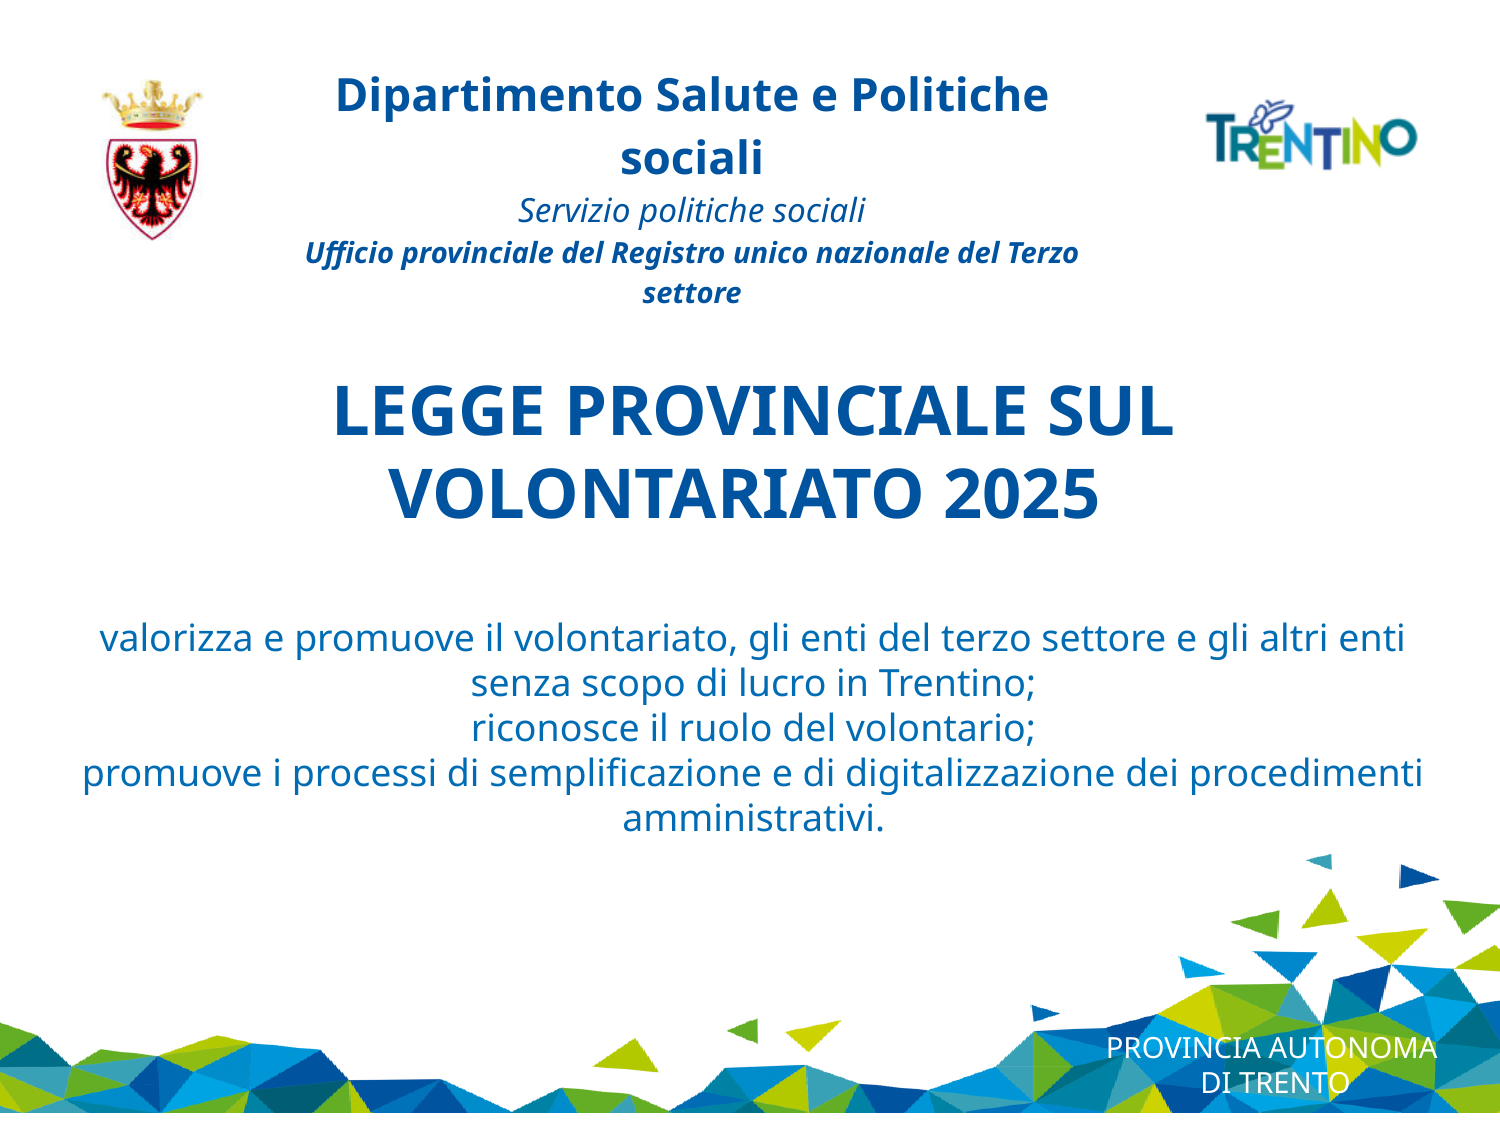

Dipartimento Salute e Politiche sociali
Servizio politiche sociali
Ufficio provinciale del Registro unico nazionale del Terzo settore
# LEGGE PROVINCIALE SUL VOLONTARIATO 2025 valorizza e promuove il volontariato, gli enti del terzo settore e gli altri enti senza scopo di lucro in Trentino; riconosce il ruolo del volontario; promuove i processi di semplificazione e di digitalizzazione dei procedimenti amministrativi. provinciali comunali agevolazioni tributarie, promuovere i processi di semplificazione e di digitalizzazione
PROVINCIA AUTONOMA
DI TRENTO